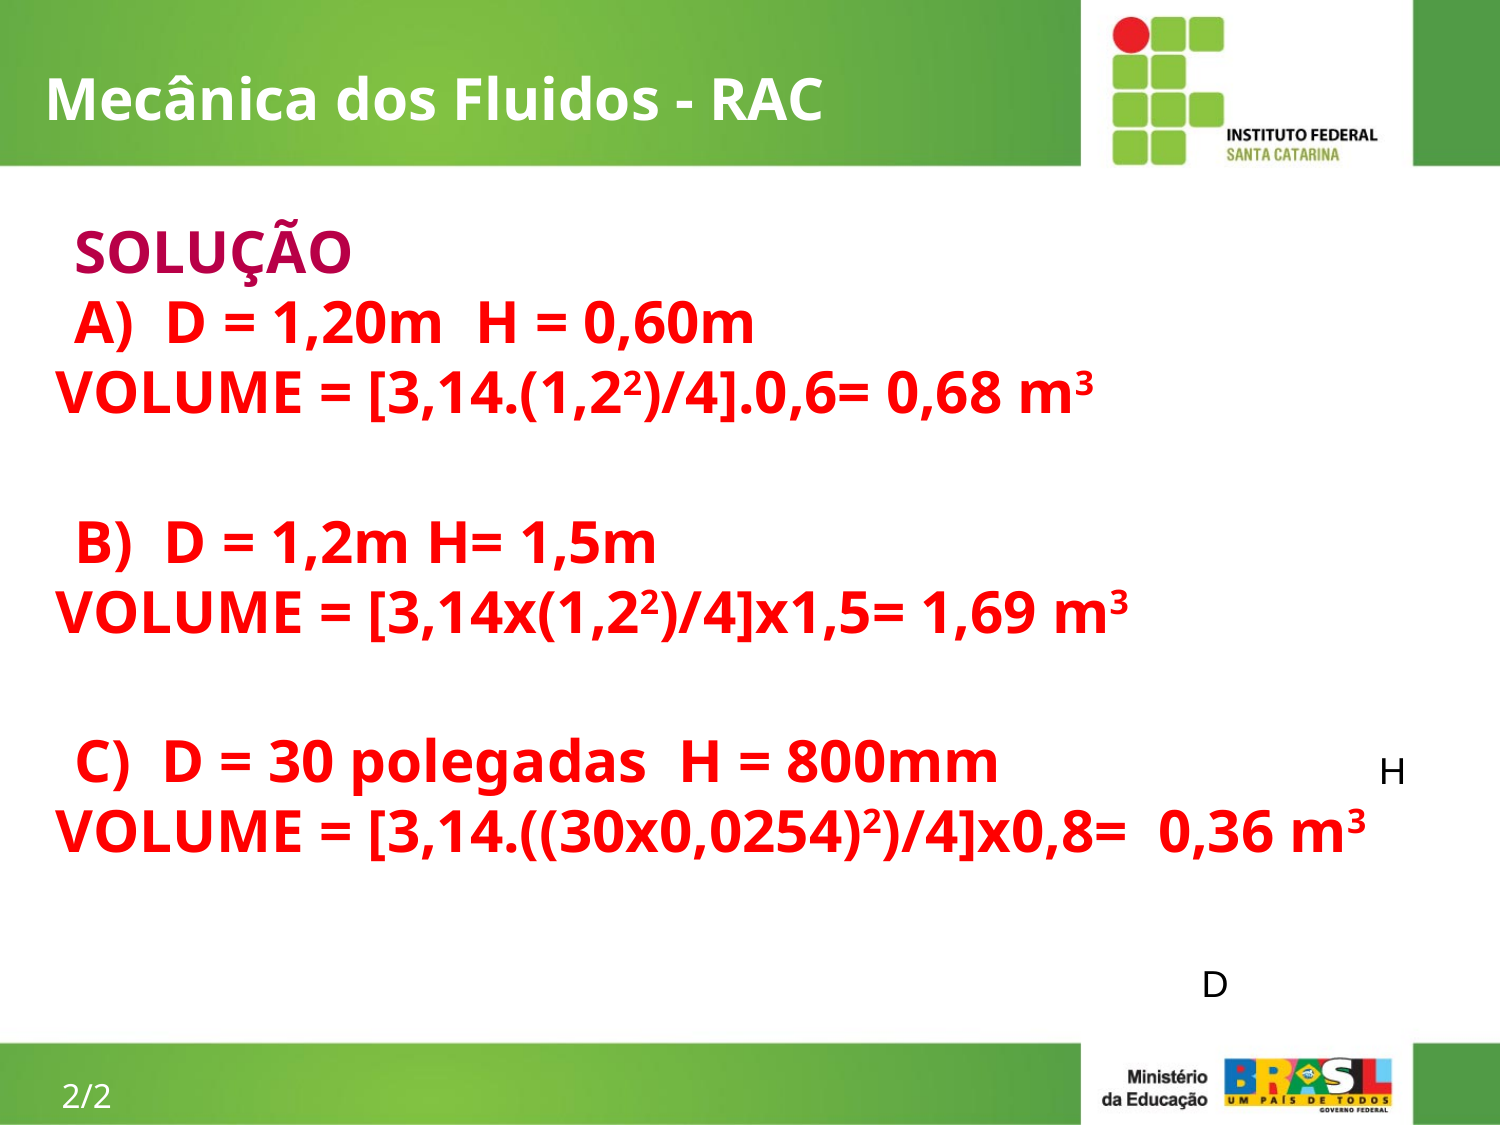

Mecânica dos Fluidos - RAC
SOLUÇÃO
A) D = 1,20m H = 0,60m
VOLUME = [3,14.(1,22)/4].0,6= 0,68 m3
B) D = 1,2m H= 1,5m
VOLUME = [3,14x(1,22)/4]x1,5= 1,69 m3
C) D = 30 polegadas H = 800mm
VOLUME = [3,14.((30x0,0254)2)/4]x0,8= 0,36 m3
H
D
2/2